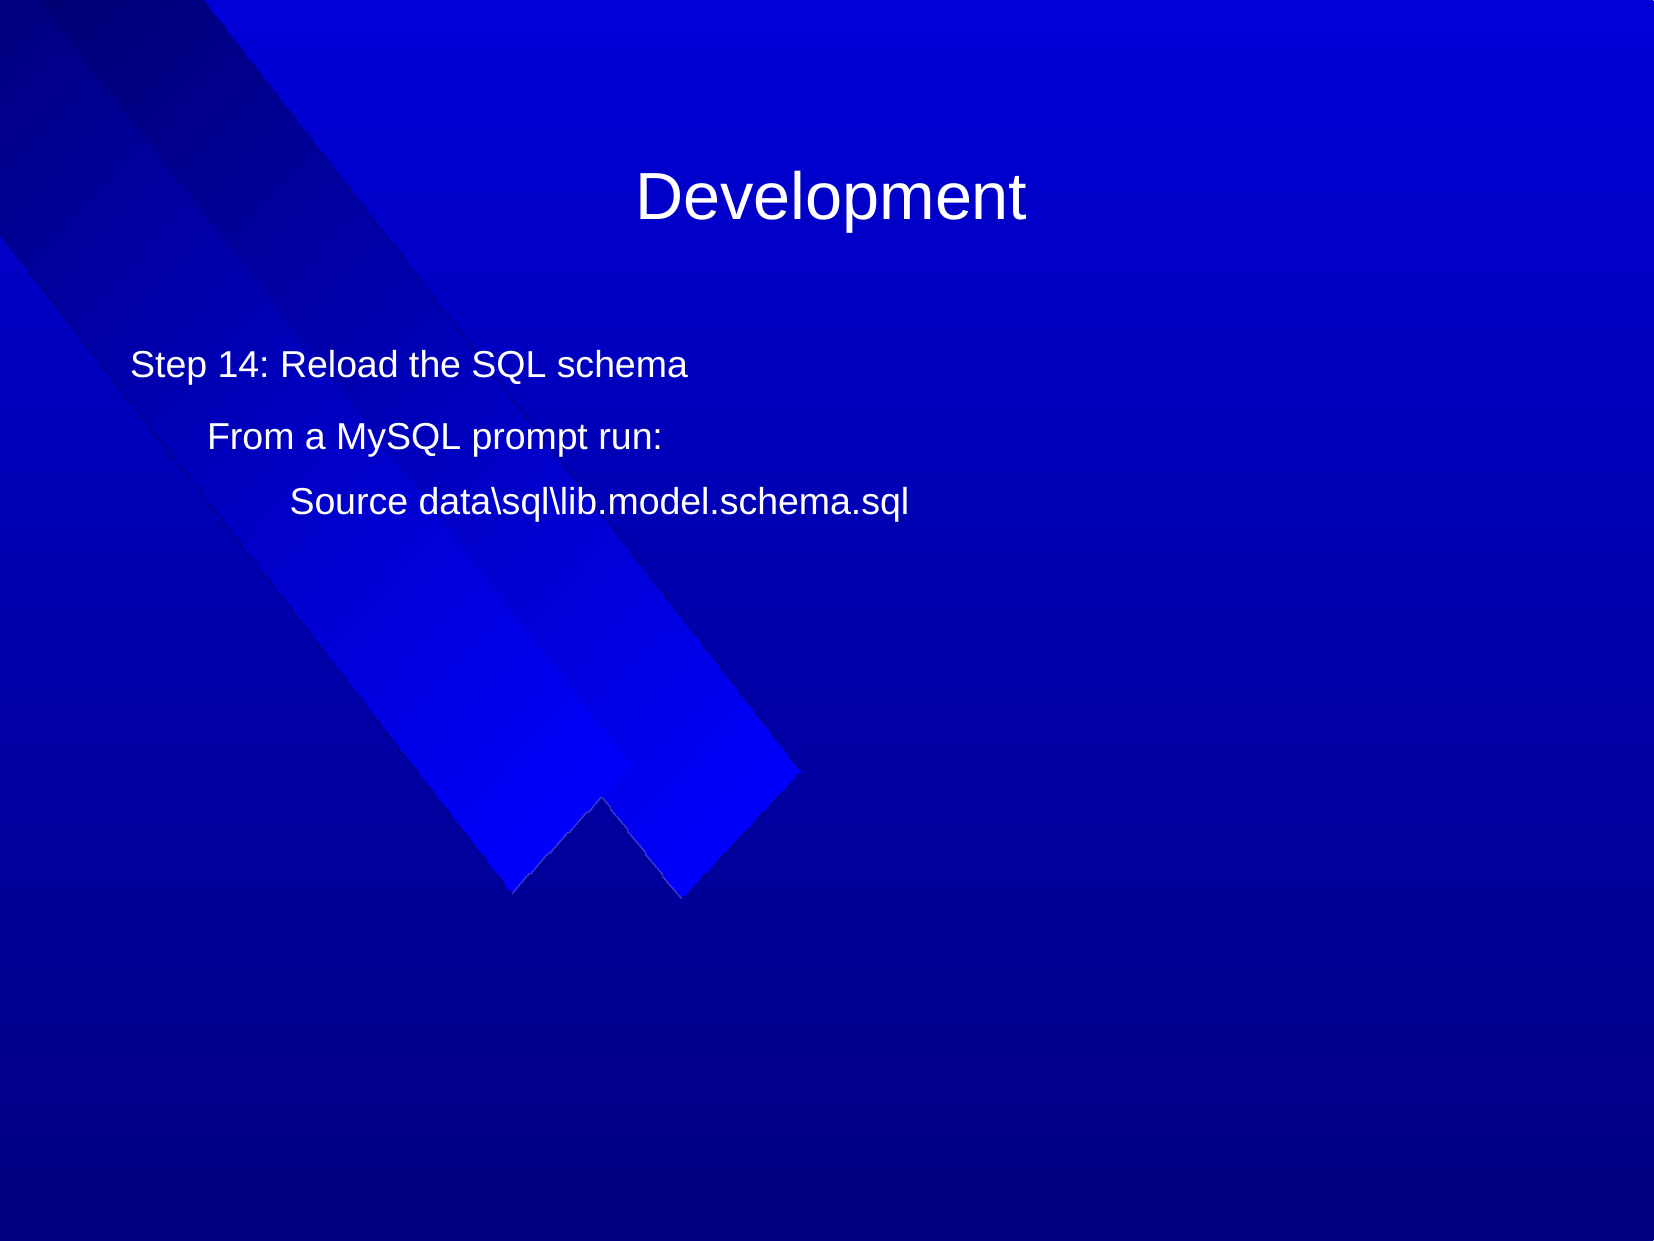

# Development
Step 14: Reload the SQL schema
From a MySQL prompt run:
Source data\sql\lib.model.schema.sql